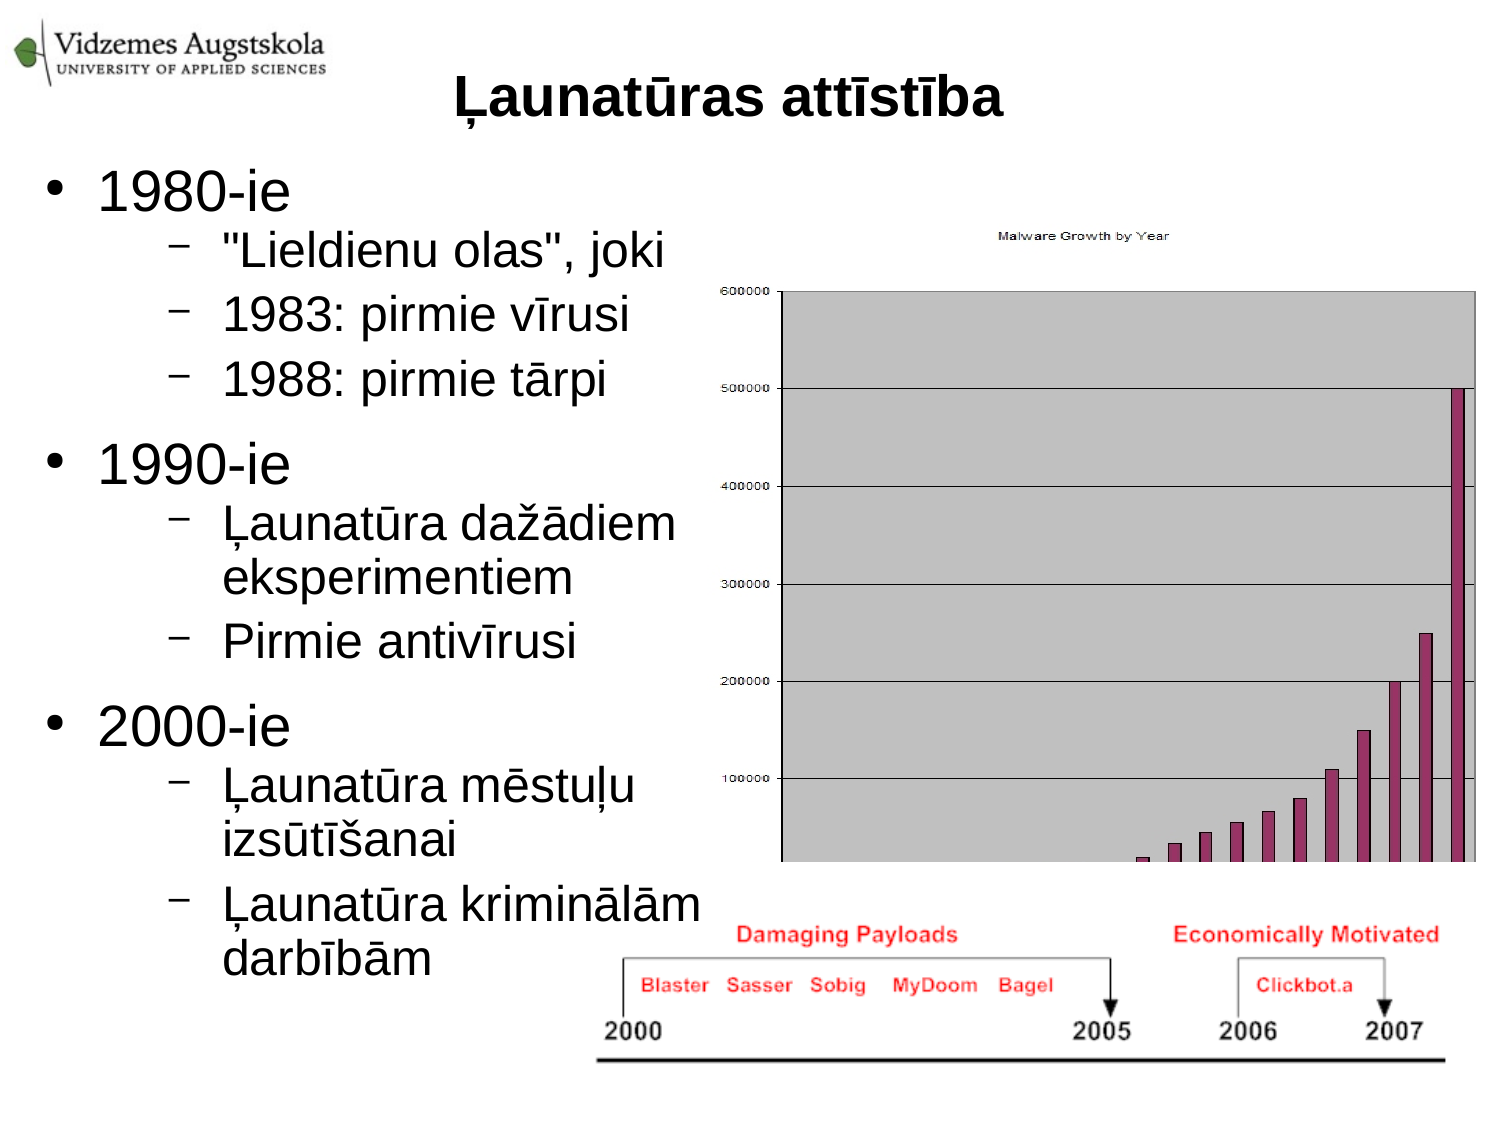

# Ļaunatūras attīstība
1980-ie
"Lieldienu olas", joki
1983: pirmie vīrusi
1988: pirmie tārpi
1990-ie
Ļaunatūra dažādiem eksperimentiem
Pirmie antivīrusi
2000-ie
Ļaunatūra mēstuļu izsūtīšanai
Ļaunatūra kriminālām darbībām